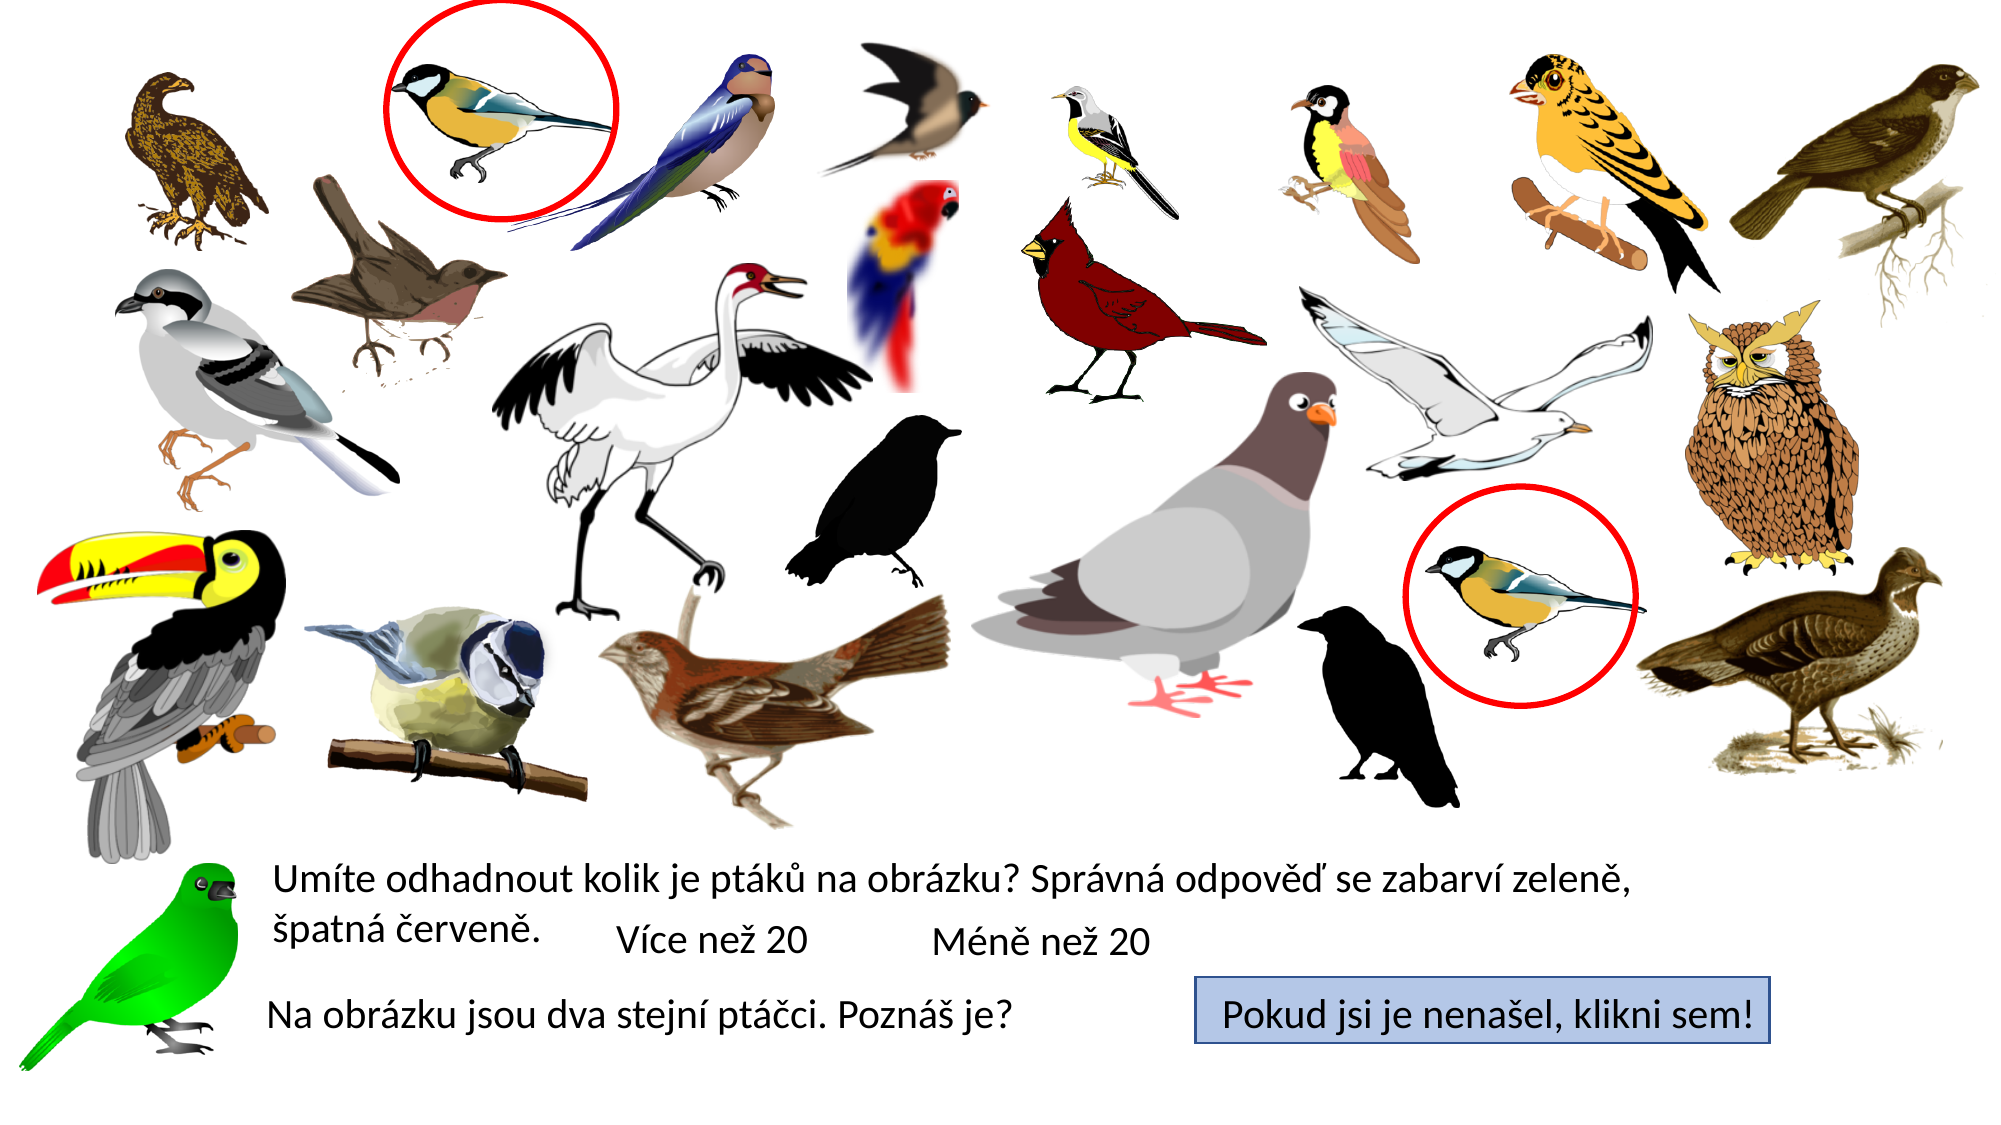

Umíte odhadnout kolik je ptáků na obrázku? Správná odpověď se zabarví zeleně, špatná červeně.
Více než 20
Méně než 20
Na obrázku jsou dva stejní ptáčci. Poznáš je? Pokud jsi je nenašel, klikni sem!